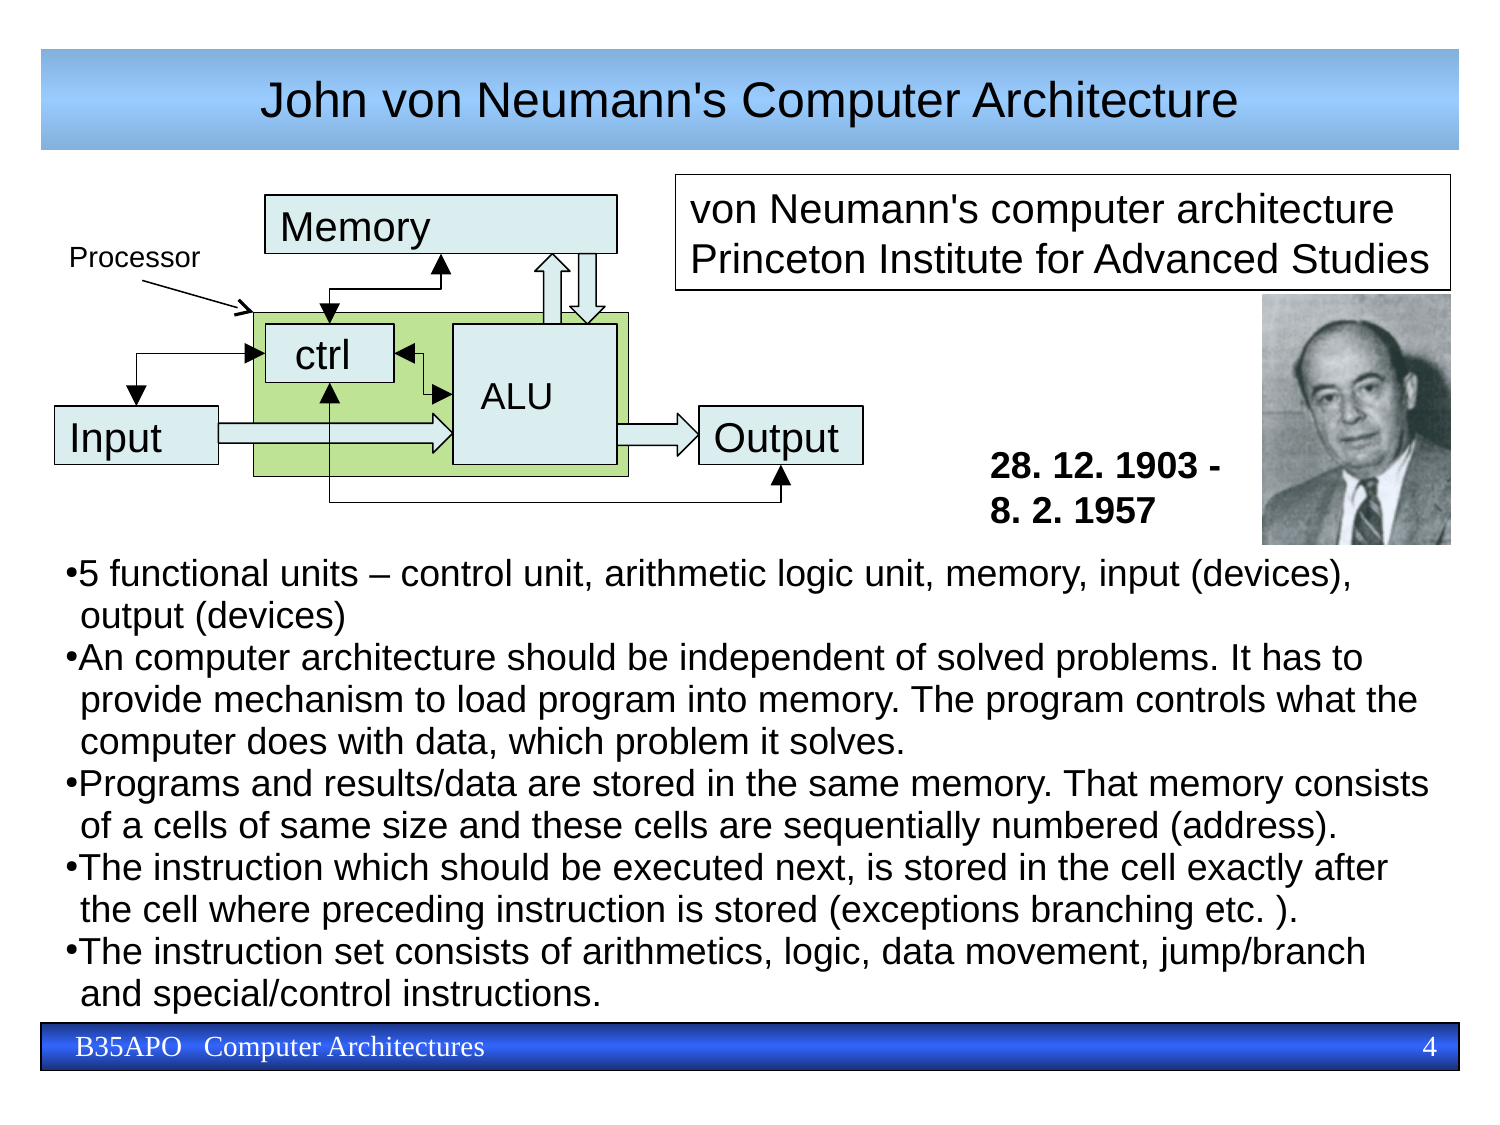

# John von Neumann's Computer Architecture
von Neumann's computer architecture
Princeton Institute for Advanced Studies
Memory
Processor
ctrl
ALU
Input
Output
28. 12. 1903 - 8. 2. 1957
5 functional units – control unit, arithmetic logic unit, memory, input (devices), output (devices)
An computer architecture should be independent of solved problems. It has to provide mechanism to load program into memory. The program controls what the computer does with data, which problem it solves.
Programs and results/data are stored in the same memory. That memory consists of a cells of same size and these cells are sequentially numbered (address).
The instruction which should be executed next, is stored in the cell exactly after the cell where preceding instruction is stored (exceptions branching etc. ).
The instruction set consists of arithmetics, logic, data movement, jump/branch and special/control instructions.
B35APO Computer Architectures
4